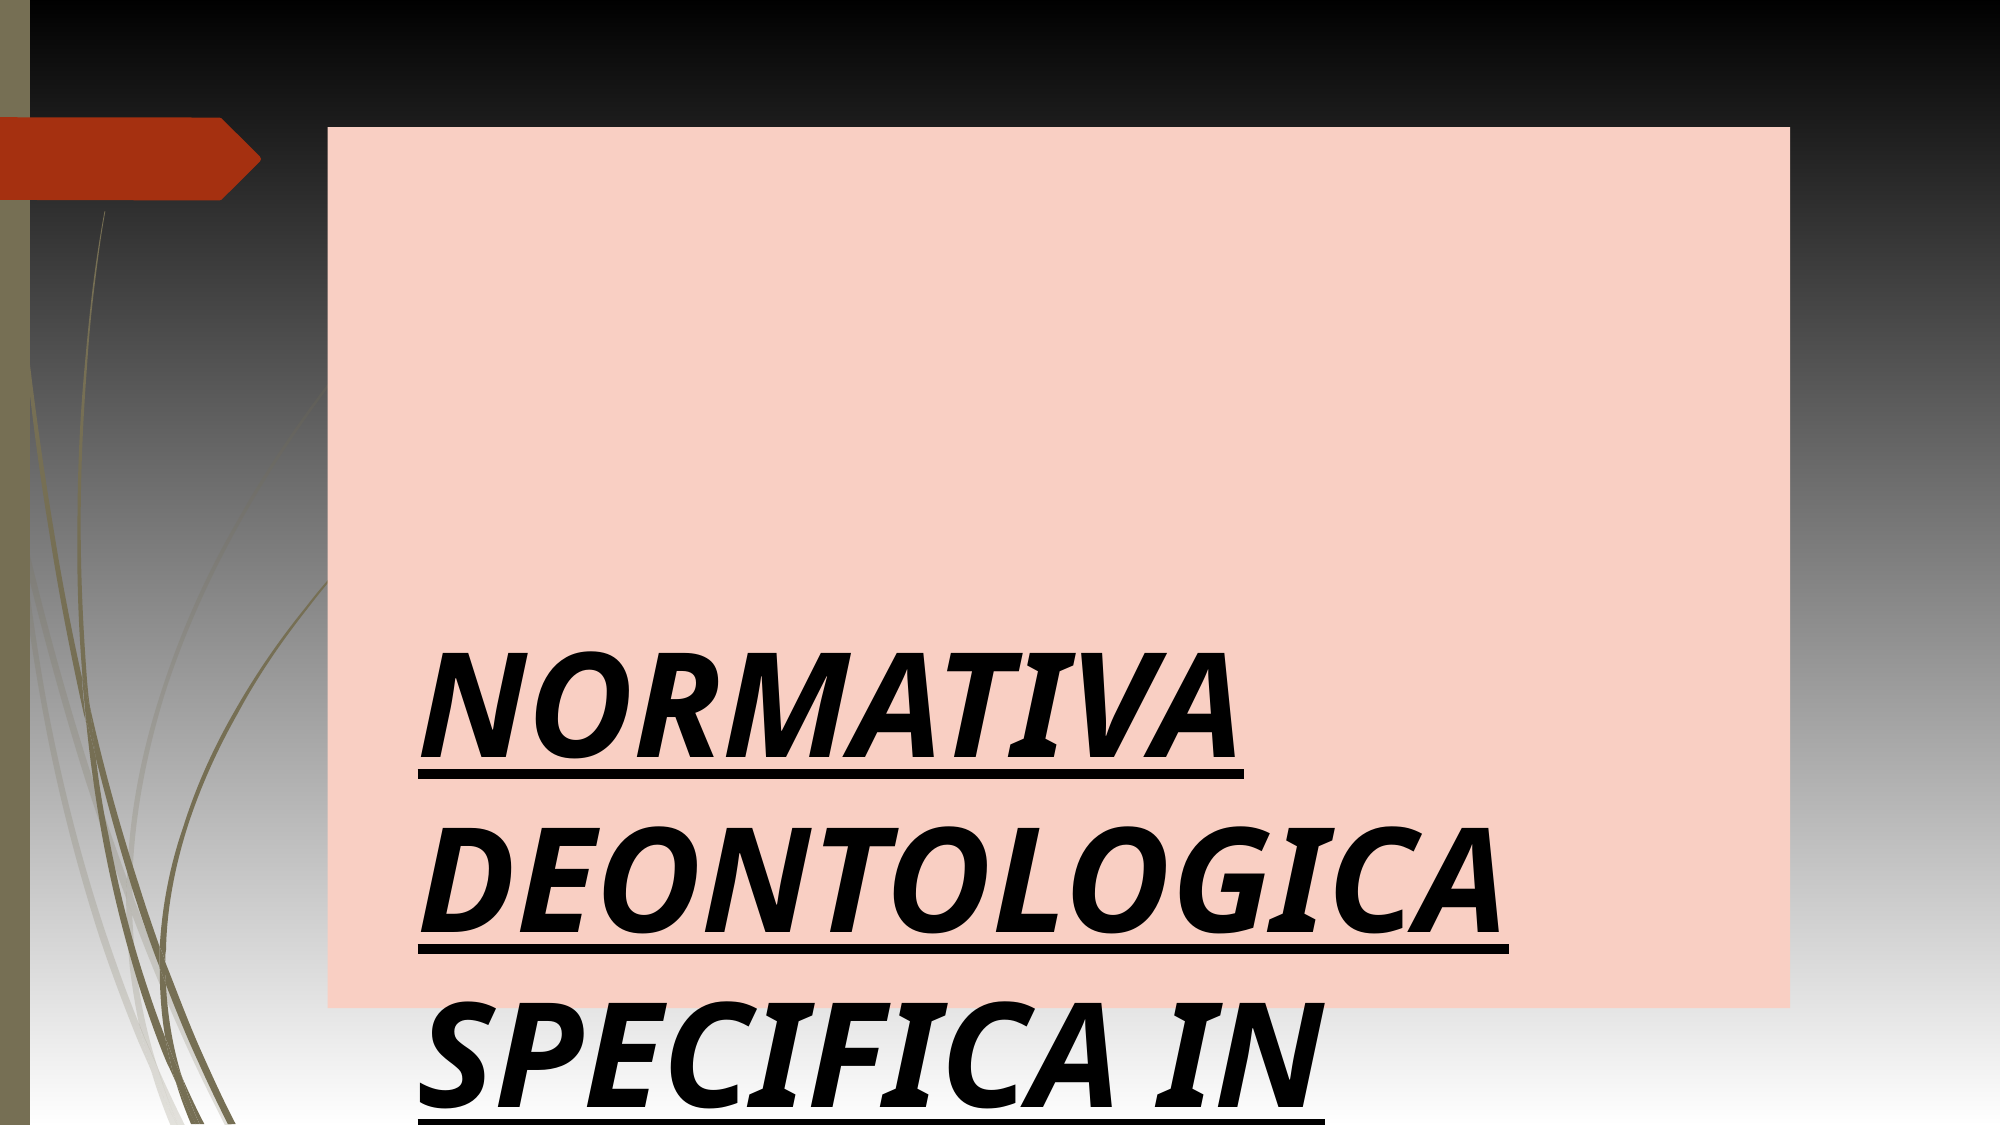

# NORMATIVA DEONTOLOGICA SPECIFICA IN MATERIA DI INDAGINI DIFENSIVE:
- ART. 55 CODICE DEONTOLOGICO FORENSE  sui rapporti con i testimoni e le persone informate
- ART. 56 CODICE DEONTOLOGICO FORENSE  sull’ascolto del minore
- REGOLAMENTO DI COMPORTAMENTO DEL PENALISTA NELLE INVESTIGAZIONI DIFENSIVE EMANATO DALL’UNIONE DELLE CAMERE PENALI